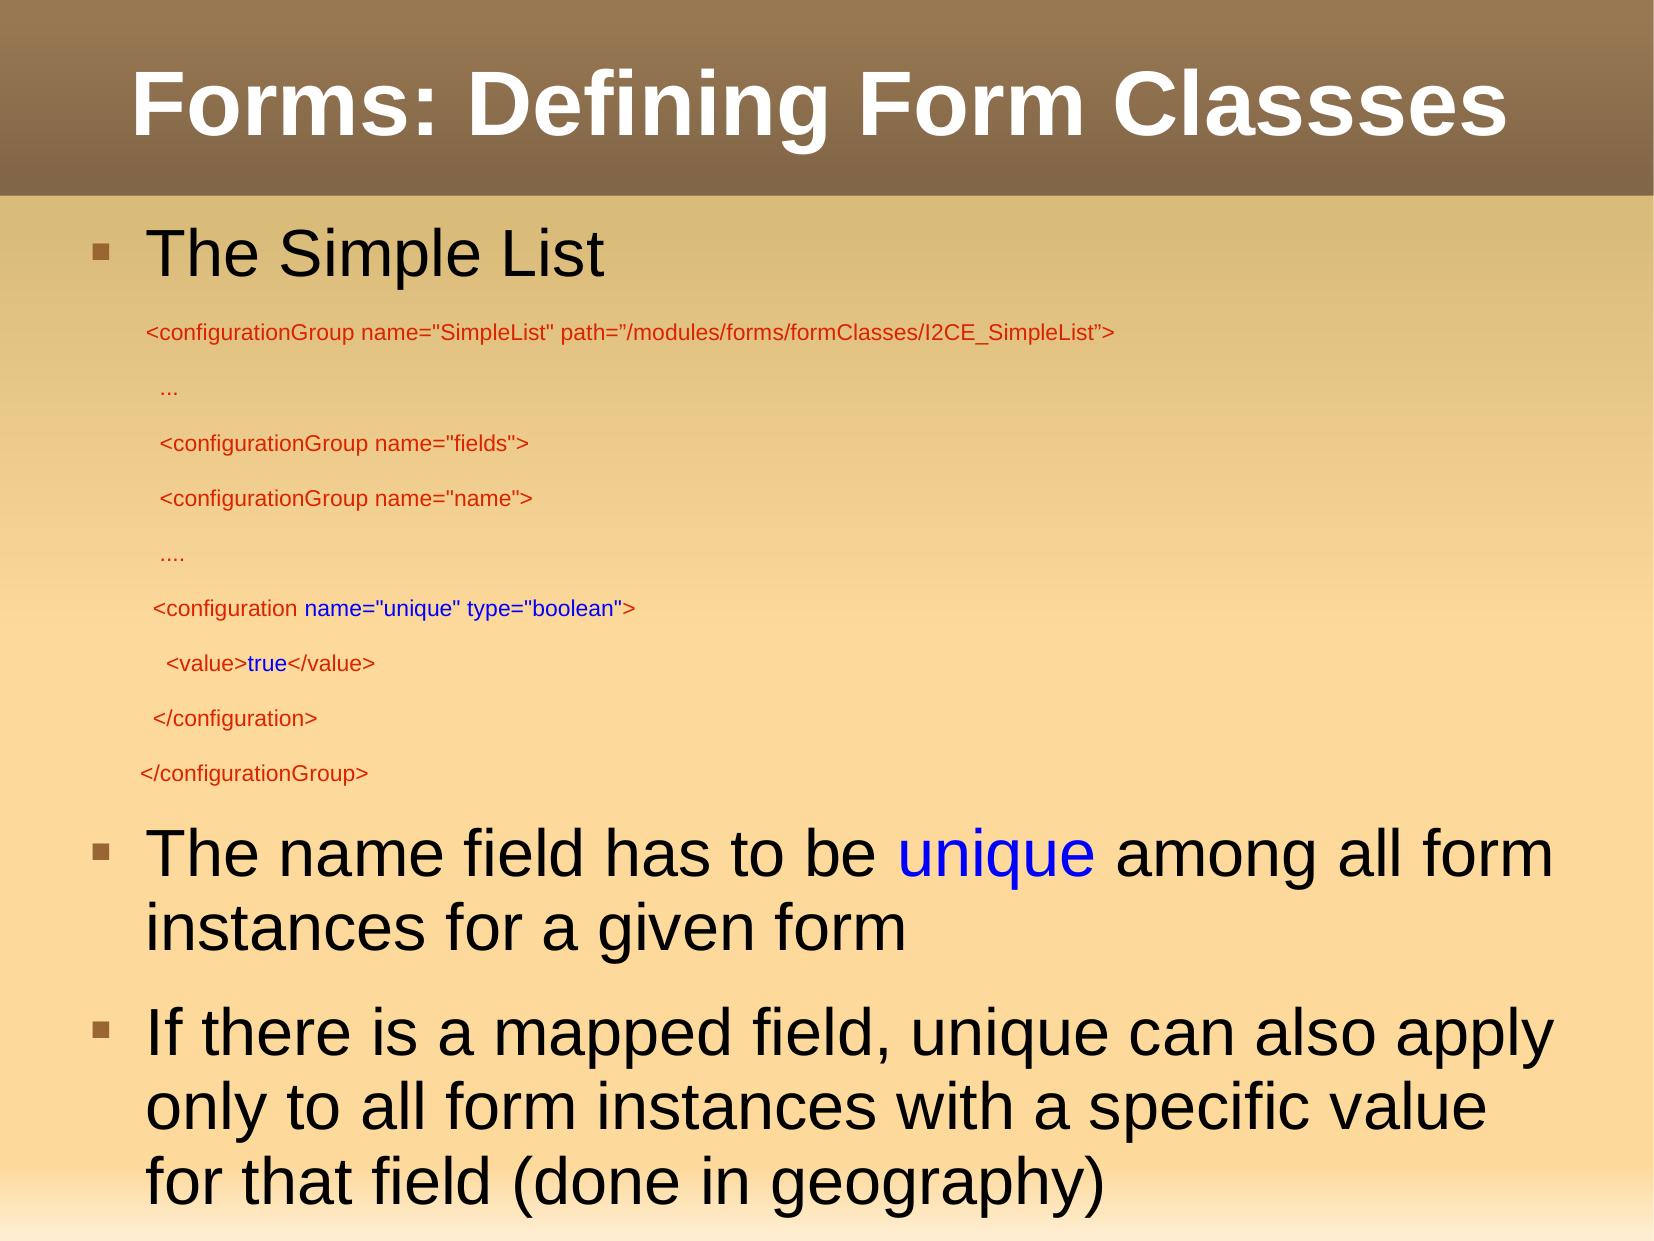

# Forms: Defining Form Classses
The Simple List
<configurationGroup name="SimpleList" path=”/modules/forms/formClasses/I2CE_SimpleList”>
 ...
 <configurationGroup name="fields">
 <configurationGroup name="name">
 ....
 <configuration name="unique" type="boolean">
 <value>true</value>
 </configuration>
 </configurationGroup>
The name field has to be unique among all form instances for a given form
If there is a mapped field, unique can also apply only to all form instances with a specific value for that field (done in geography)